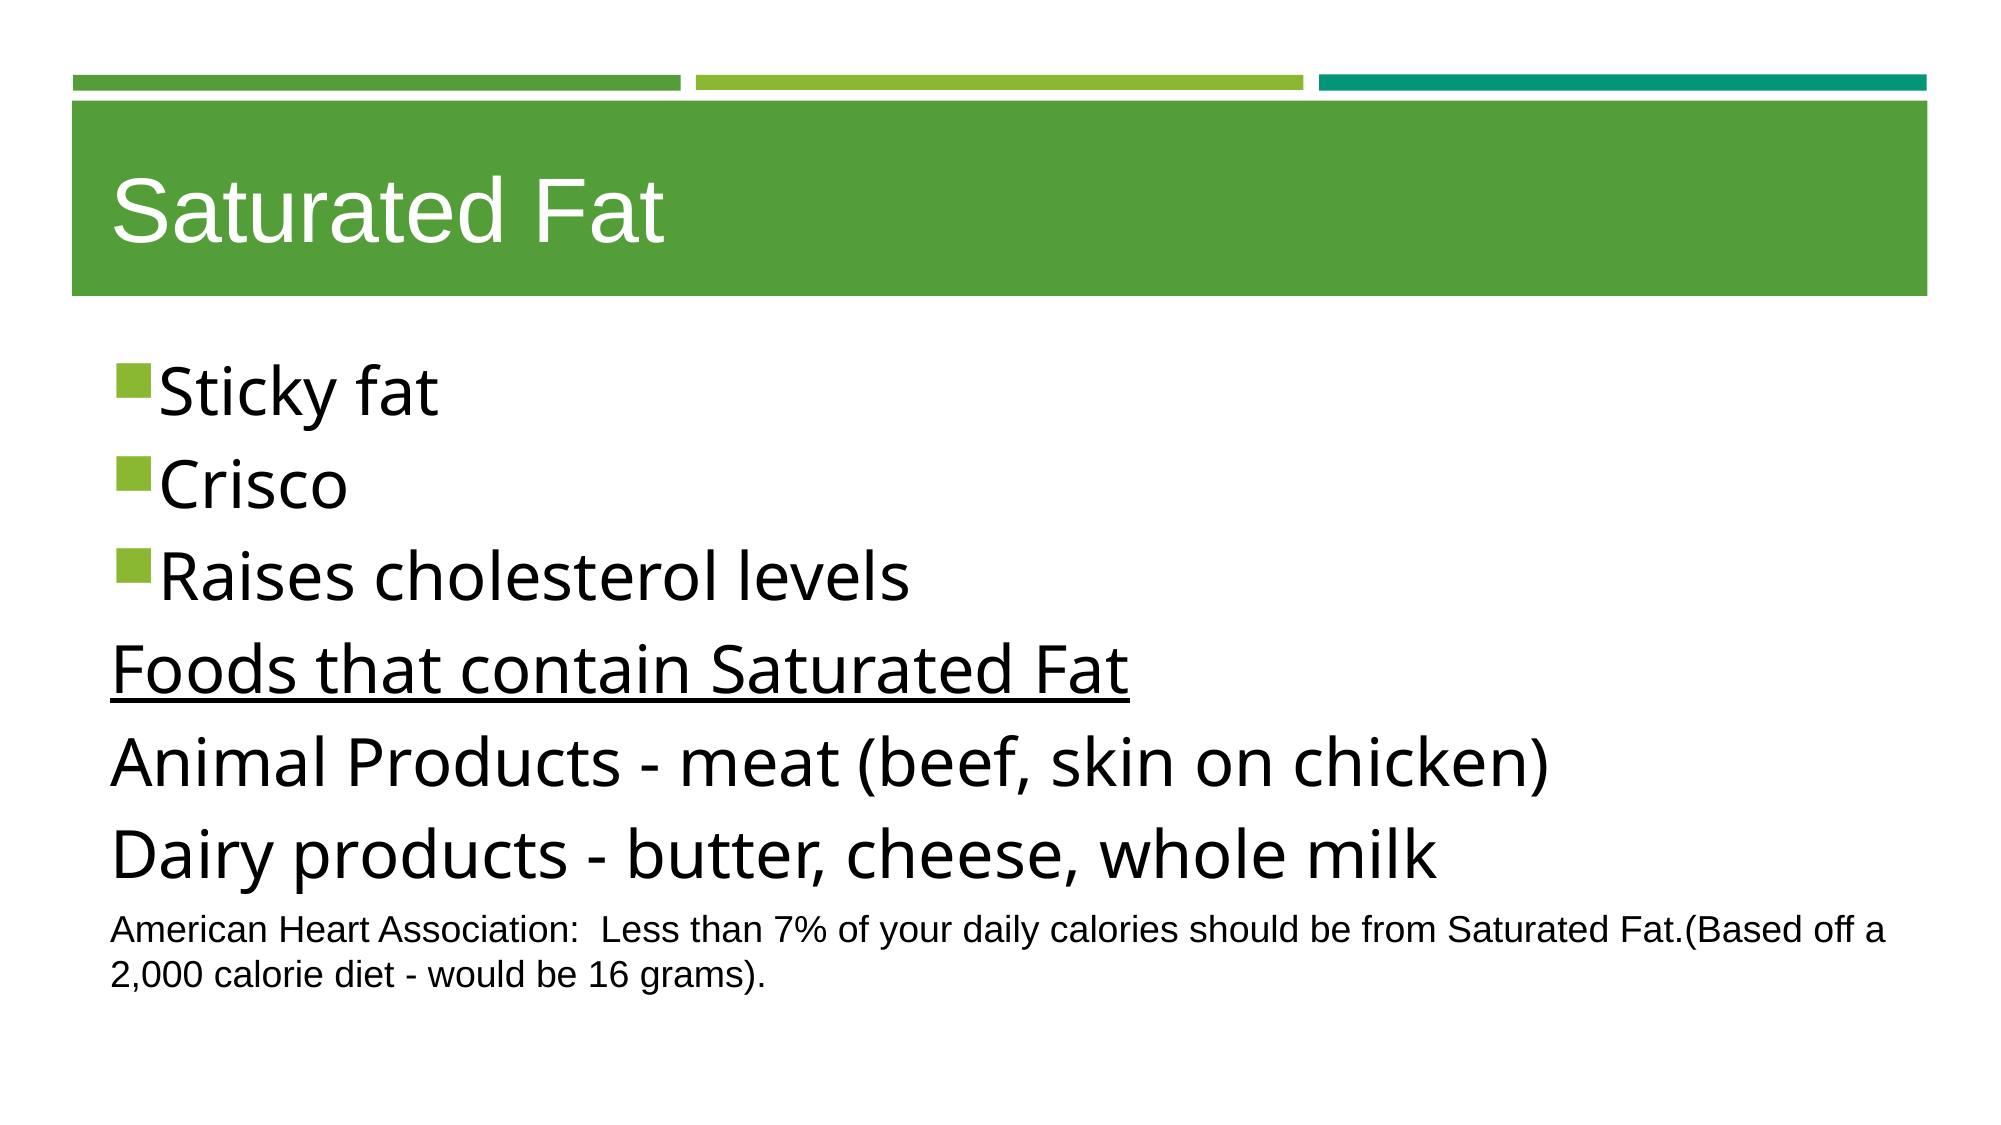

# Saturated Fat
Sticky fat
Crisco
Raises cholesterol levels
Foods that contain Saturated Fat
Animal Products - meat (beef, skin on chicken)
Dairy products - butter, cheese, whole milk
American Heart Association: Less than 7% of your daily calories should be from Saturated Fat.(Based off a 2,000 calorie diet - would be 16 grams).